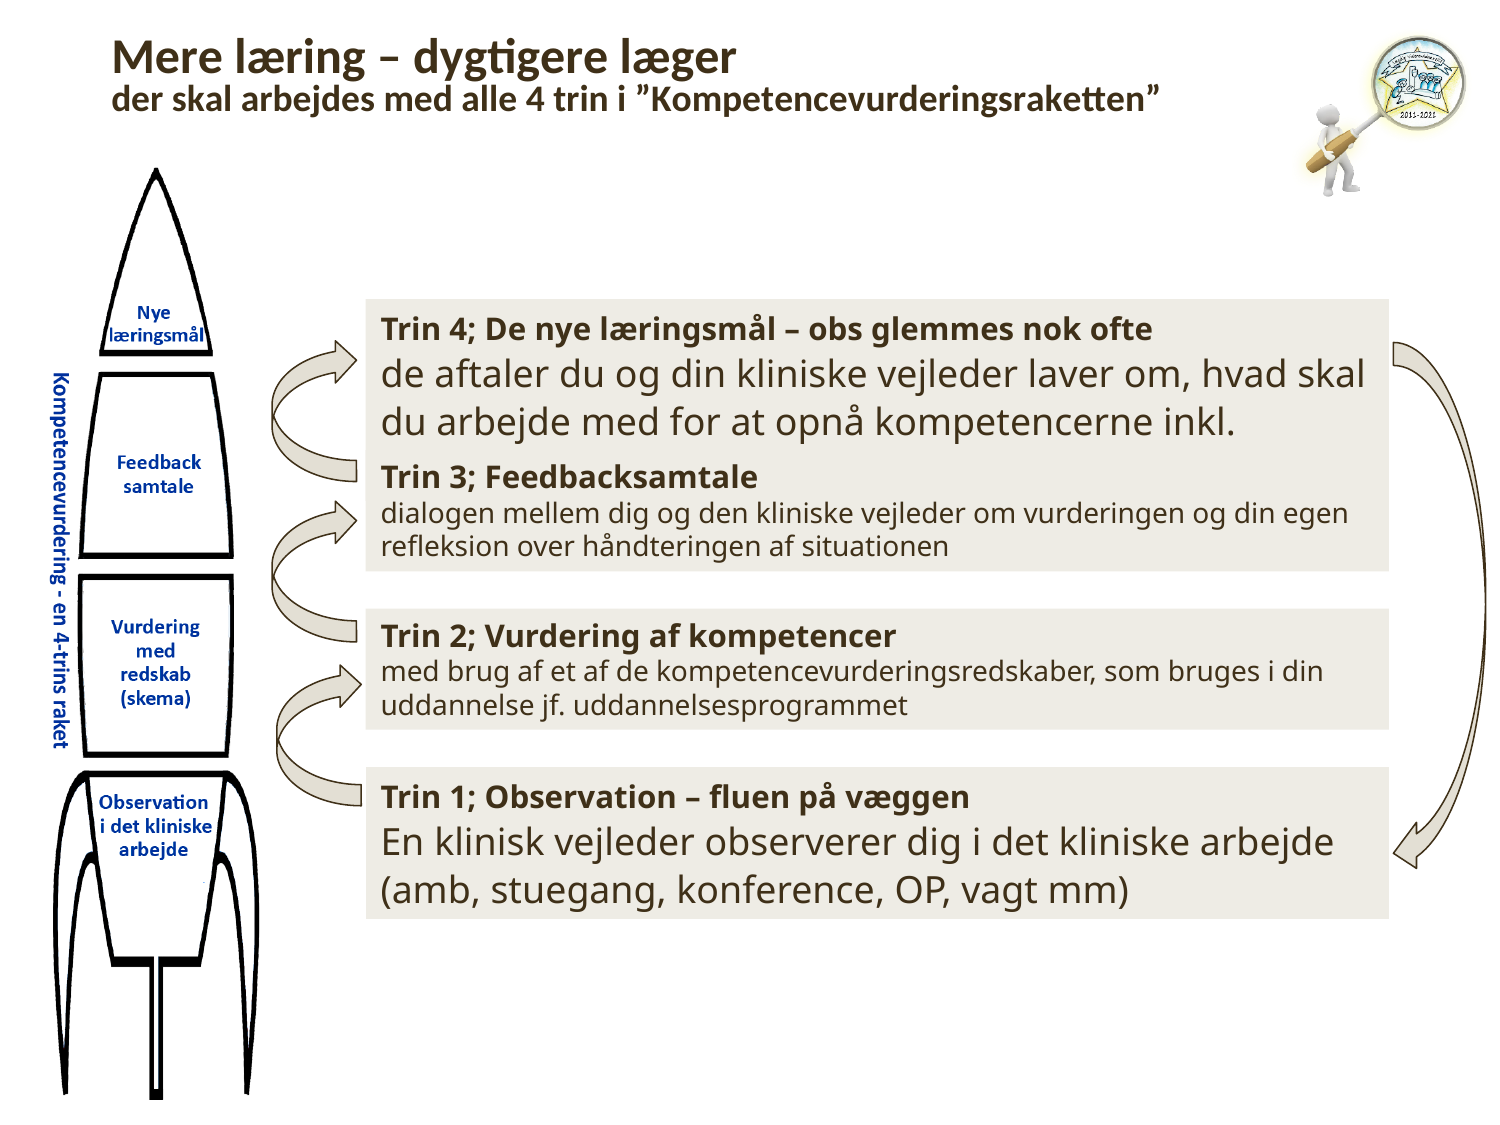

# Mere læring – dygtigere læger der skal arbejdes med alle 4 trin i ”Kompetencevurderingsraketten”
Trin 4; De nye læringsmål – obs glemmes nok ofte
de aftaler du og din kliniske vejleder laver om, hvad skal du arbejde med for at opnå kompetencerne inkl. hvordan, hvor….
Trin 3; Feedbacksamtale
dialogen mellem dig og den kliniske vejleder om vurderingen og din egen refleksion over håndteringen af situationen
Trin 2; Vurdering af kompetencer
med brug af et af de kompetencevurderingsredskaber, som bruges i din uddannelse jf. uddannelsesprogrammet
Trin 1; Observation – fluen på væggen
En klinisk vejleder observerer dig i det kliniske arbejde (amb, stuegang, konference, OP, vagt mm)